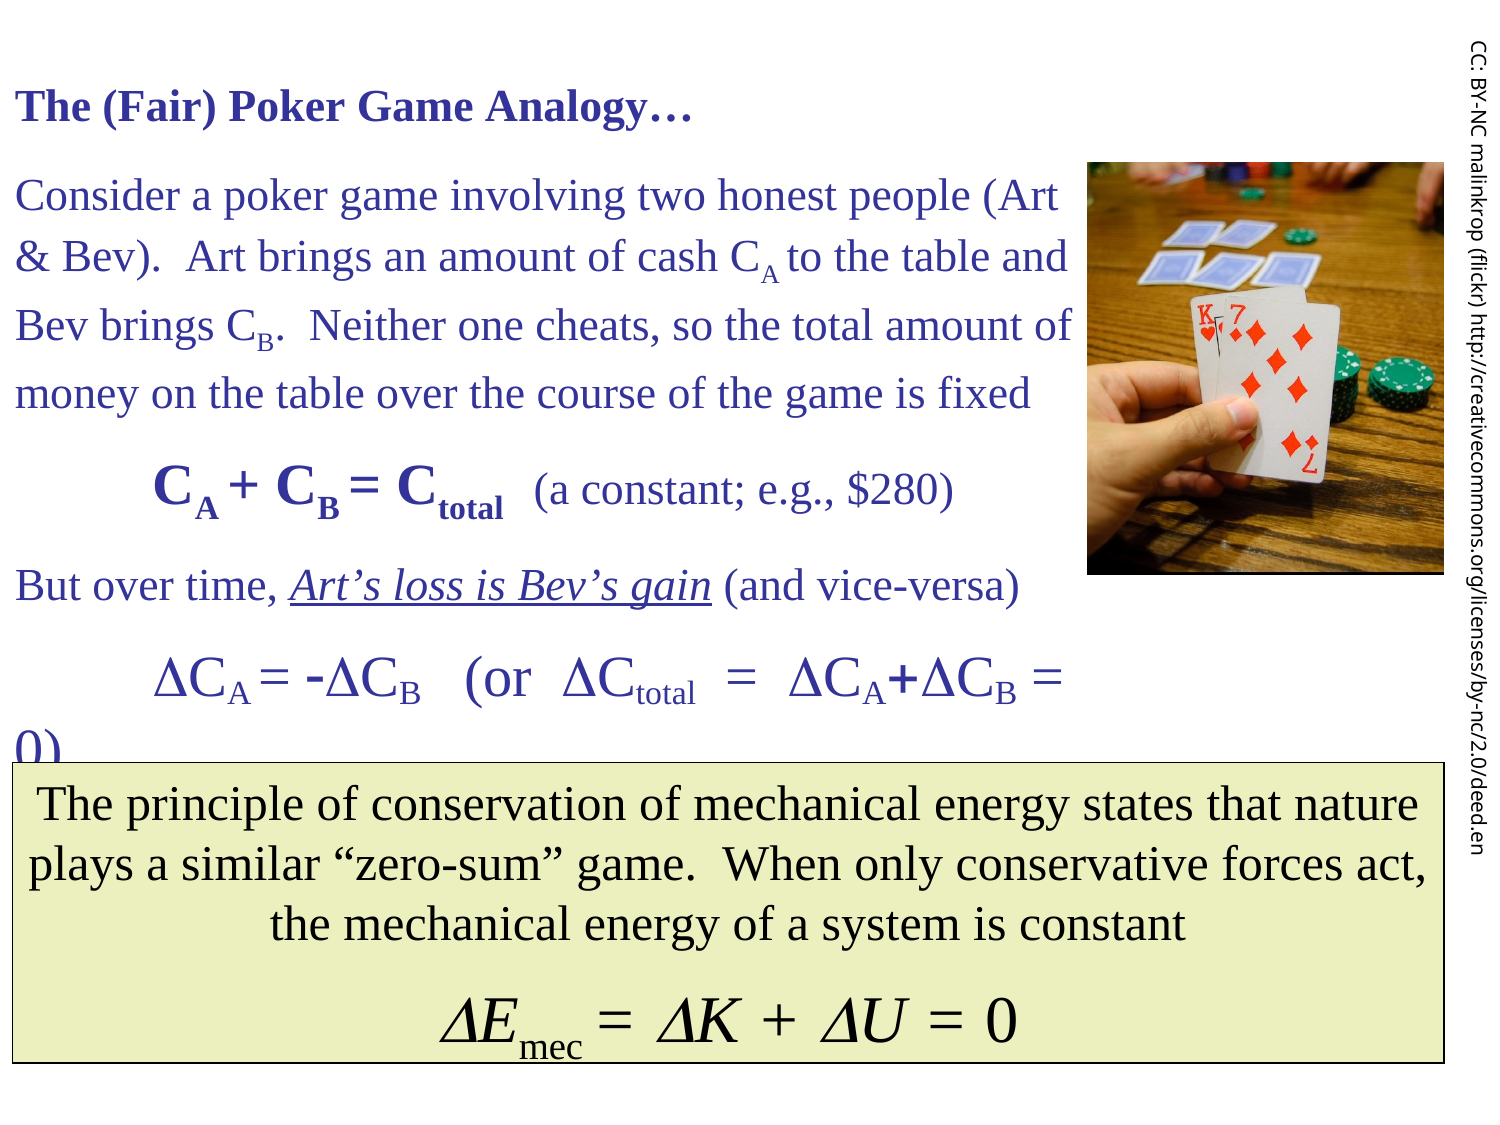

The (Fair) Poker Game Analogy…
Consider a poker game involving two honest people (Art & Bev). Art brings an amount of cash CA to the table and Bev brings CB. Neither one cheats, so the total amount of money on the table over the course of the game is fixed
 CA + CB = Ctotal (a constant; e.g., $280)
But over time, Art’s loss is Bev’s gain (and vice-versa)
 ΔCA = -ΔCB (or ΔCtotal = ΔCA+ΔCB = 0)
CC: BY-NC malinkrop (flickr) http://creativecommons.org/licenses/by-nc/2.0/deed.en
The principle of conservation of mechanical energy states that nature plays a similar “zero-sum” game. When only conservative forces act, the mechanical energy of a system is constant
ΔEmec = ΔK + ΔU = 0